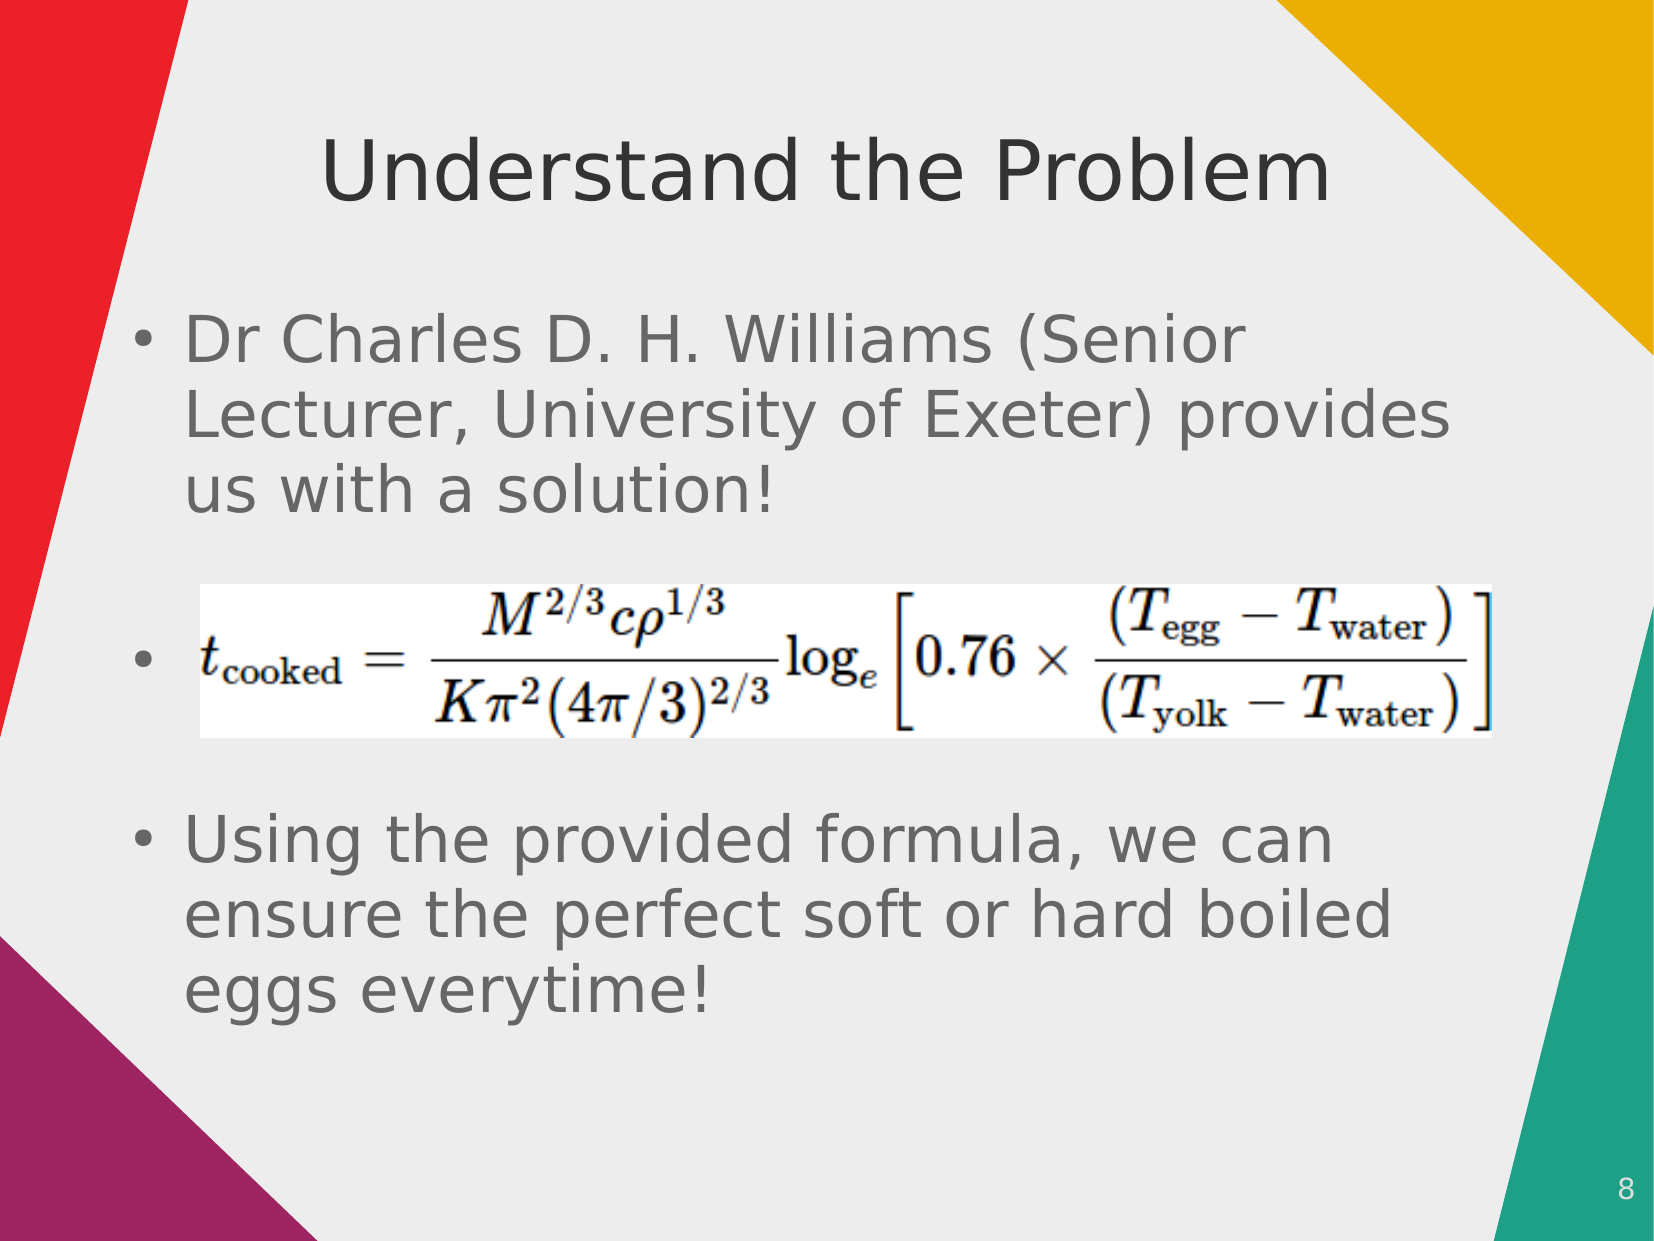

# Understand the Problem
Dr Charles D. H. Williams (Senior Lecturer, University of Exeter) provides us with a solution!
Using the provided formula, we can ensure the perfect soft or hard boiled eggs everytime!
8